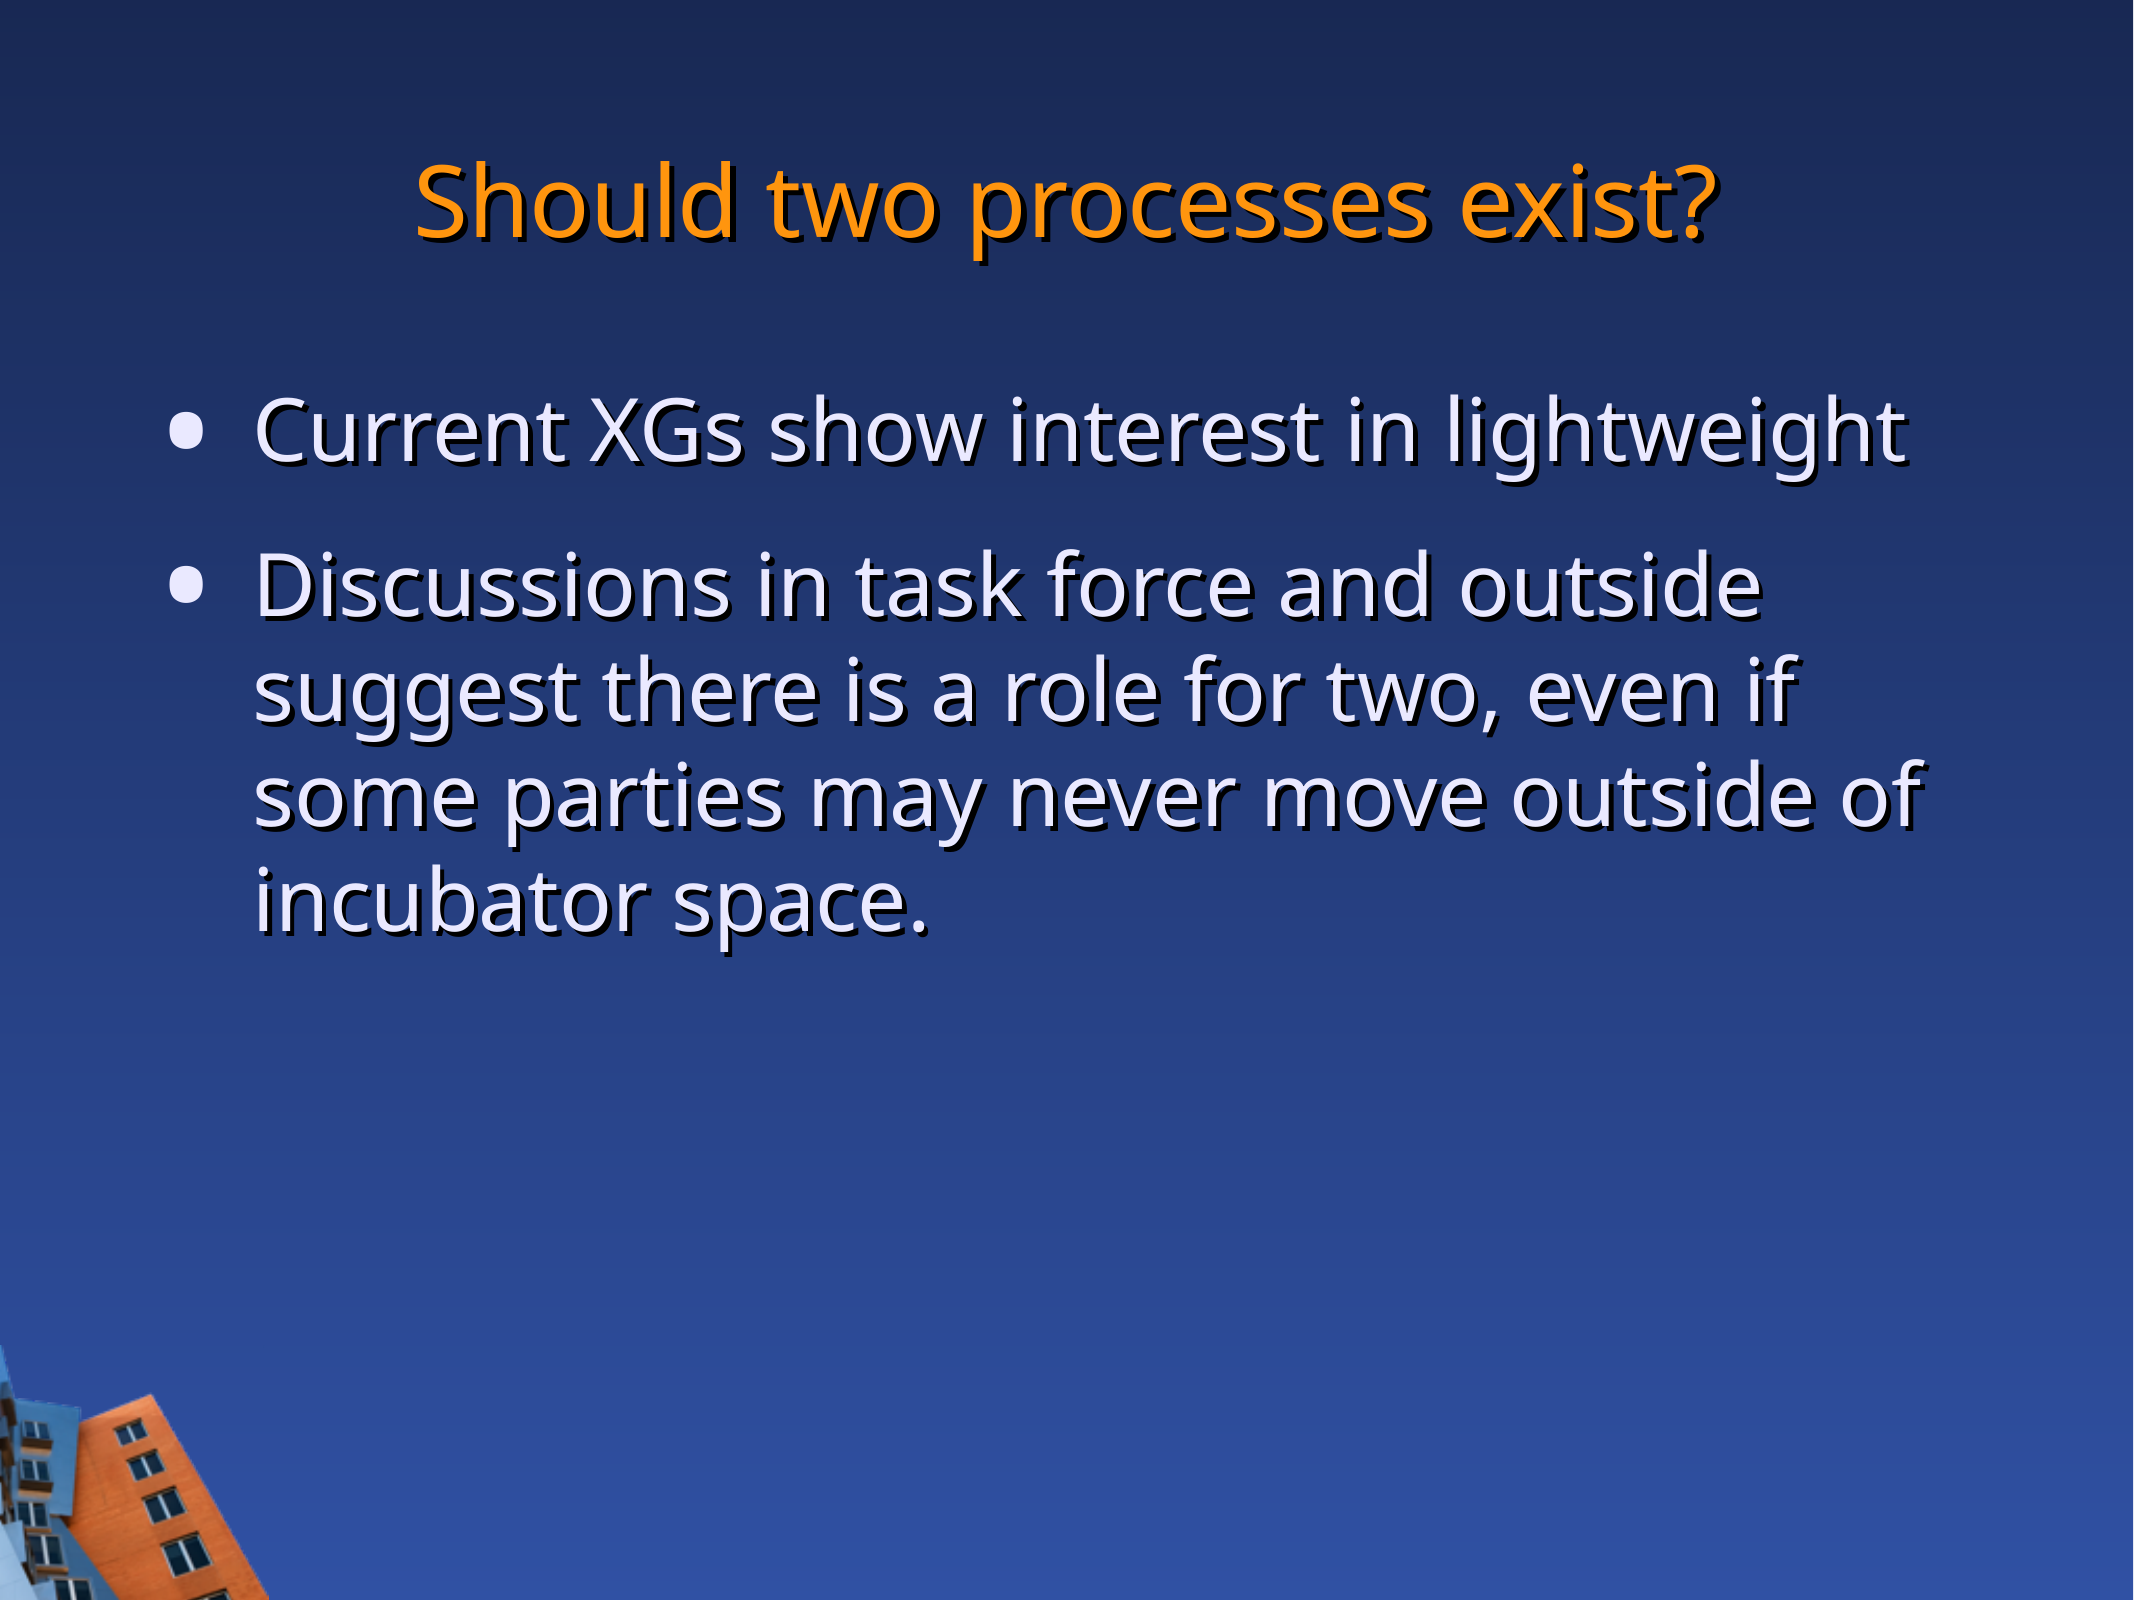

# Should two processes exist?
Current XGs show interest in lightweight
Discussions in task force and outside suggest there is a role for two, even if some parties may never move outside of incubator space.